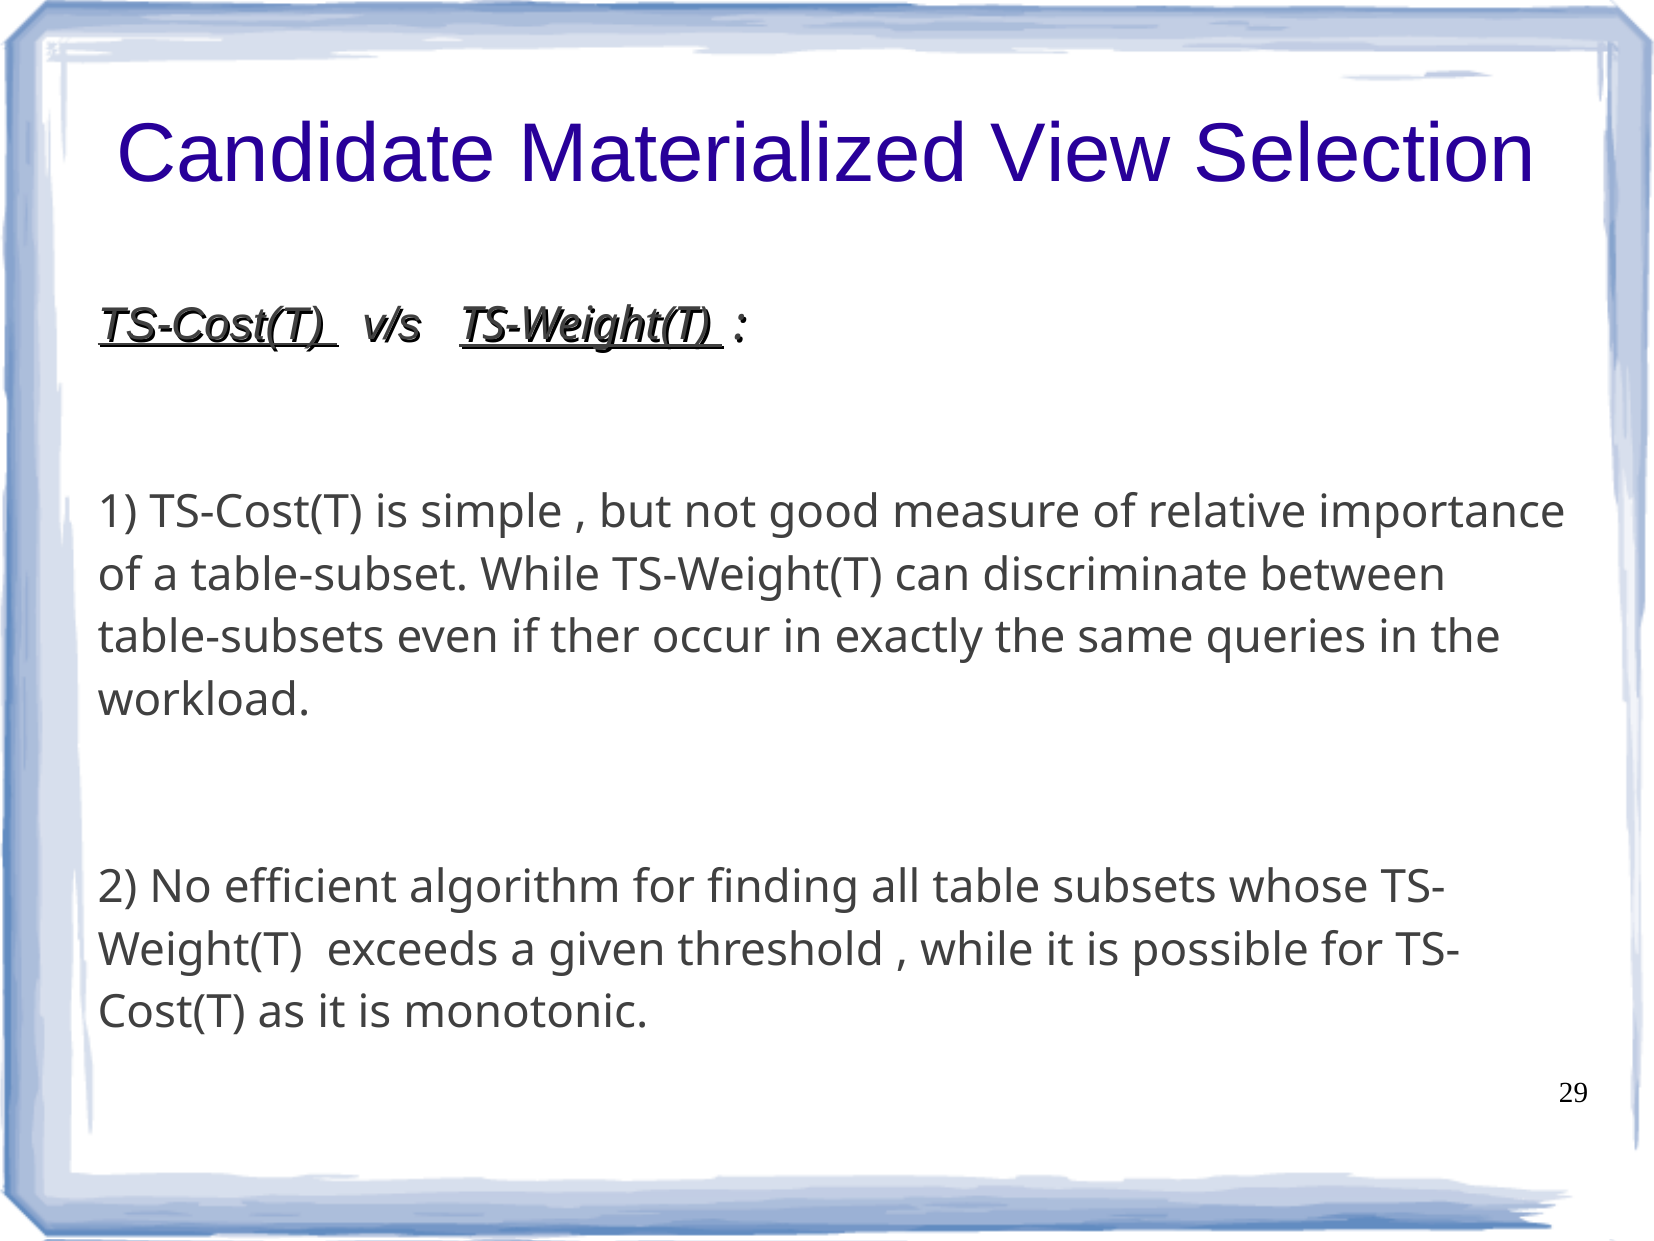

# Candidate Materialized View Selection
TS-Cost(T) v/s TS-Weight(T) :
1) TS-Cost(T) is simple , but not good measure of relative importance of a table-subset. While TS-Weight(T) can discriminate between table-subsets even if ther occur in exactly the same queries in the workload.
2) No efficient algorithm for finding all table subsets whose TS-Weight(T) exceeds a given threshold , while it is possible for TS-Cost(T) as it is monotonic.
29